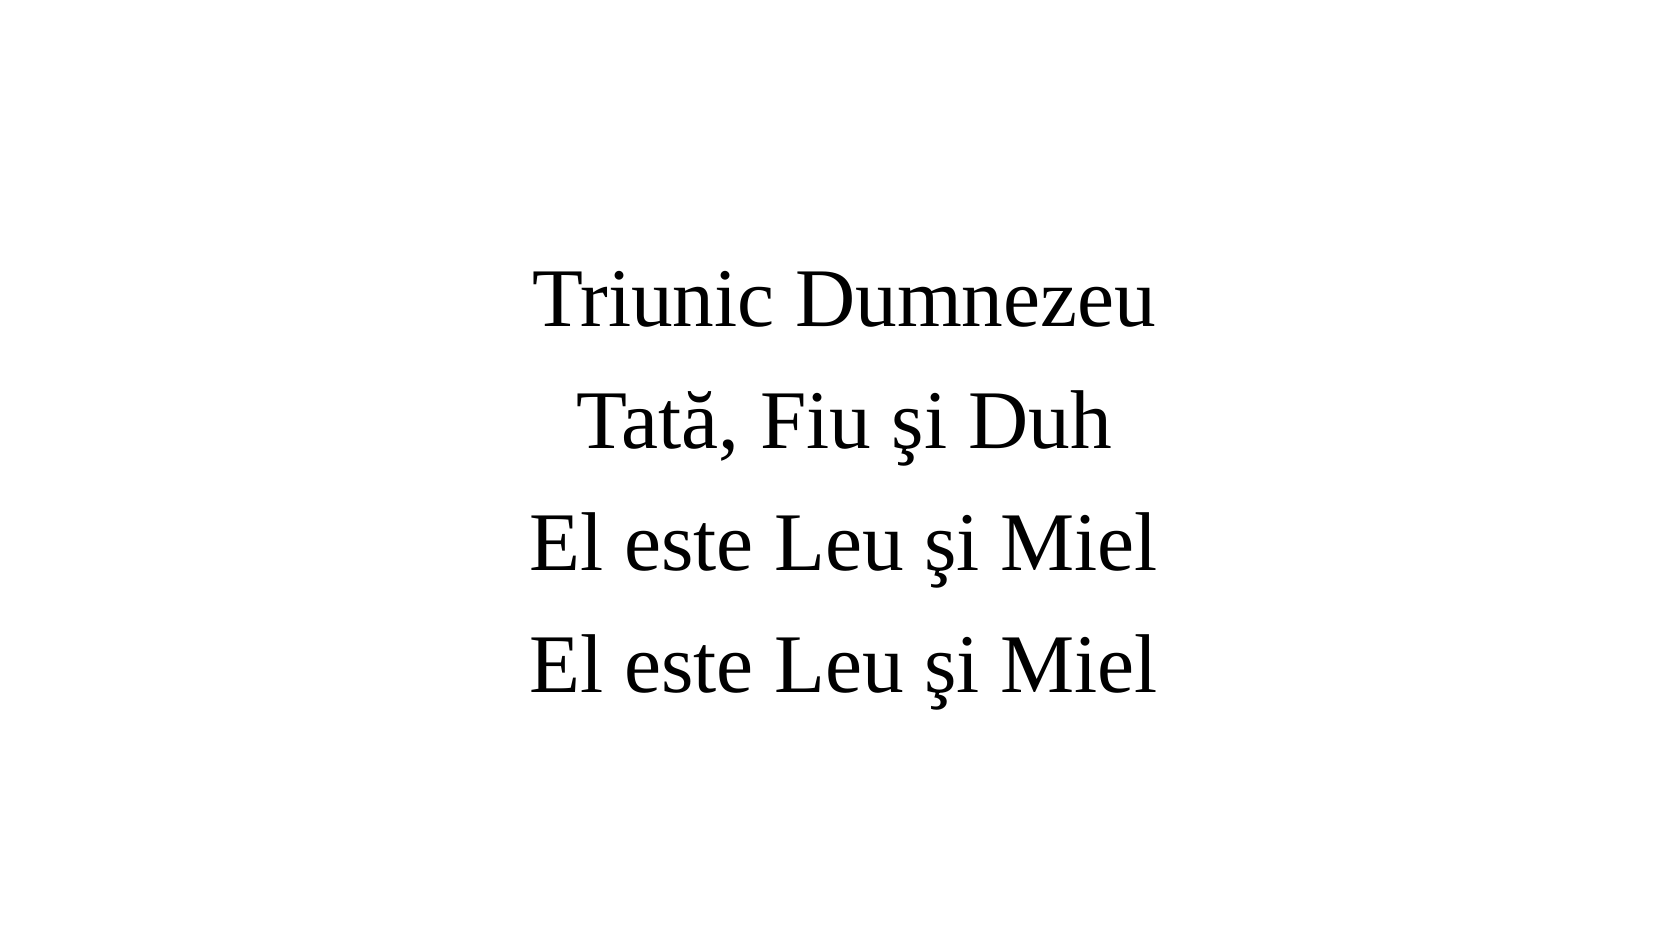

# Triunic Dumnezeu
Tată, Fiu şi Duh
El este Leu şi Miel
El este Leu şi Miel